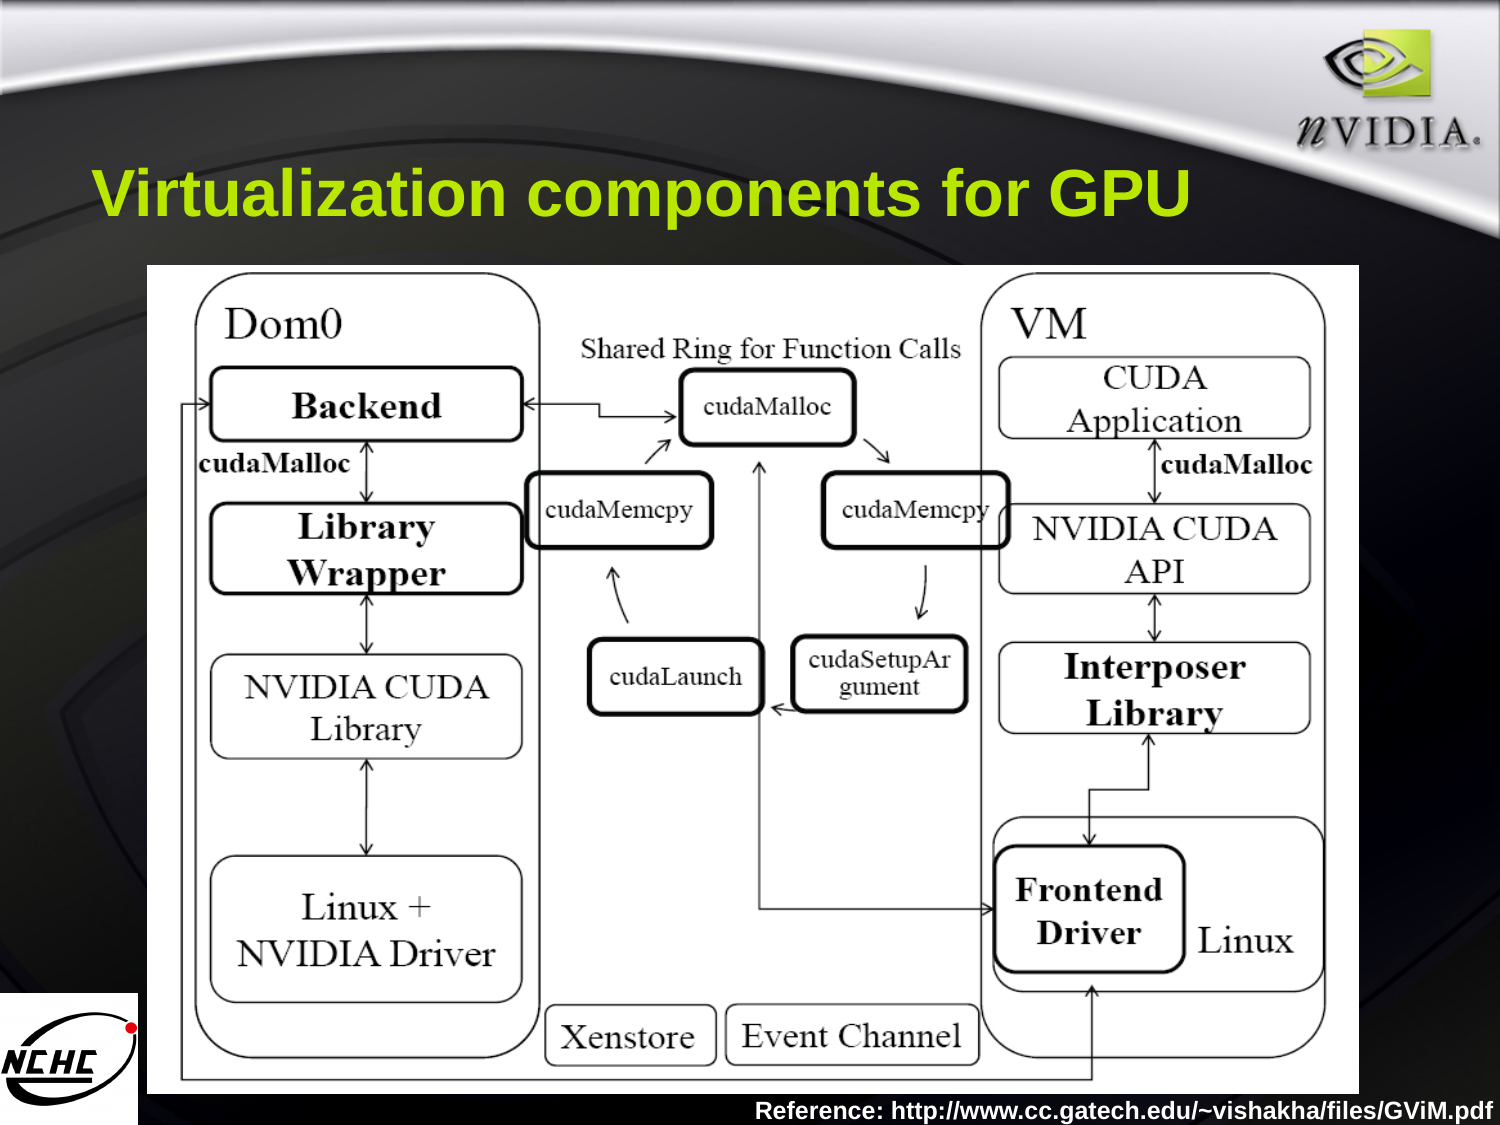

# Virtualization components for GPU
Reference: http://www.cc.gatech.edu/~vishakha/files/GViM.pdf